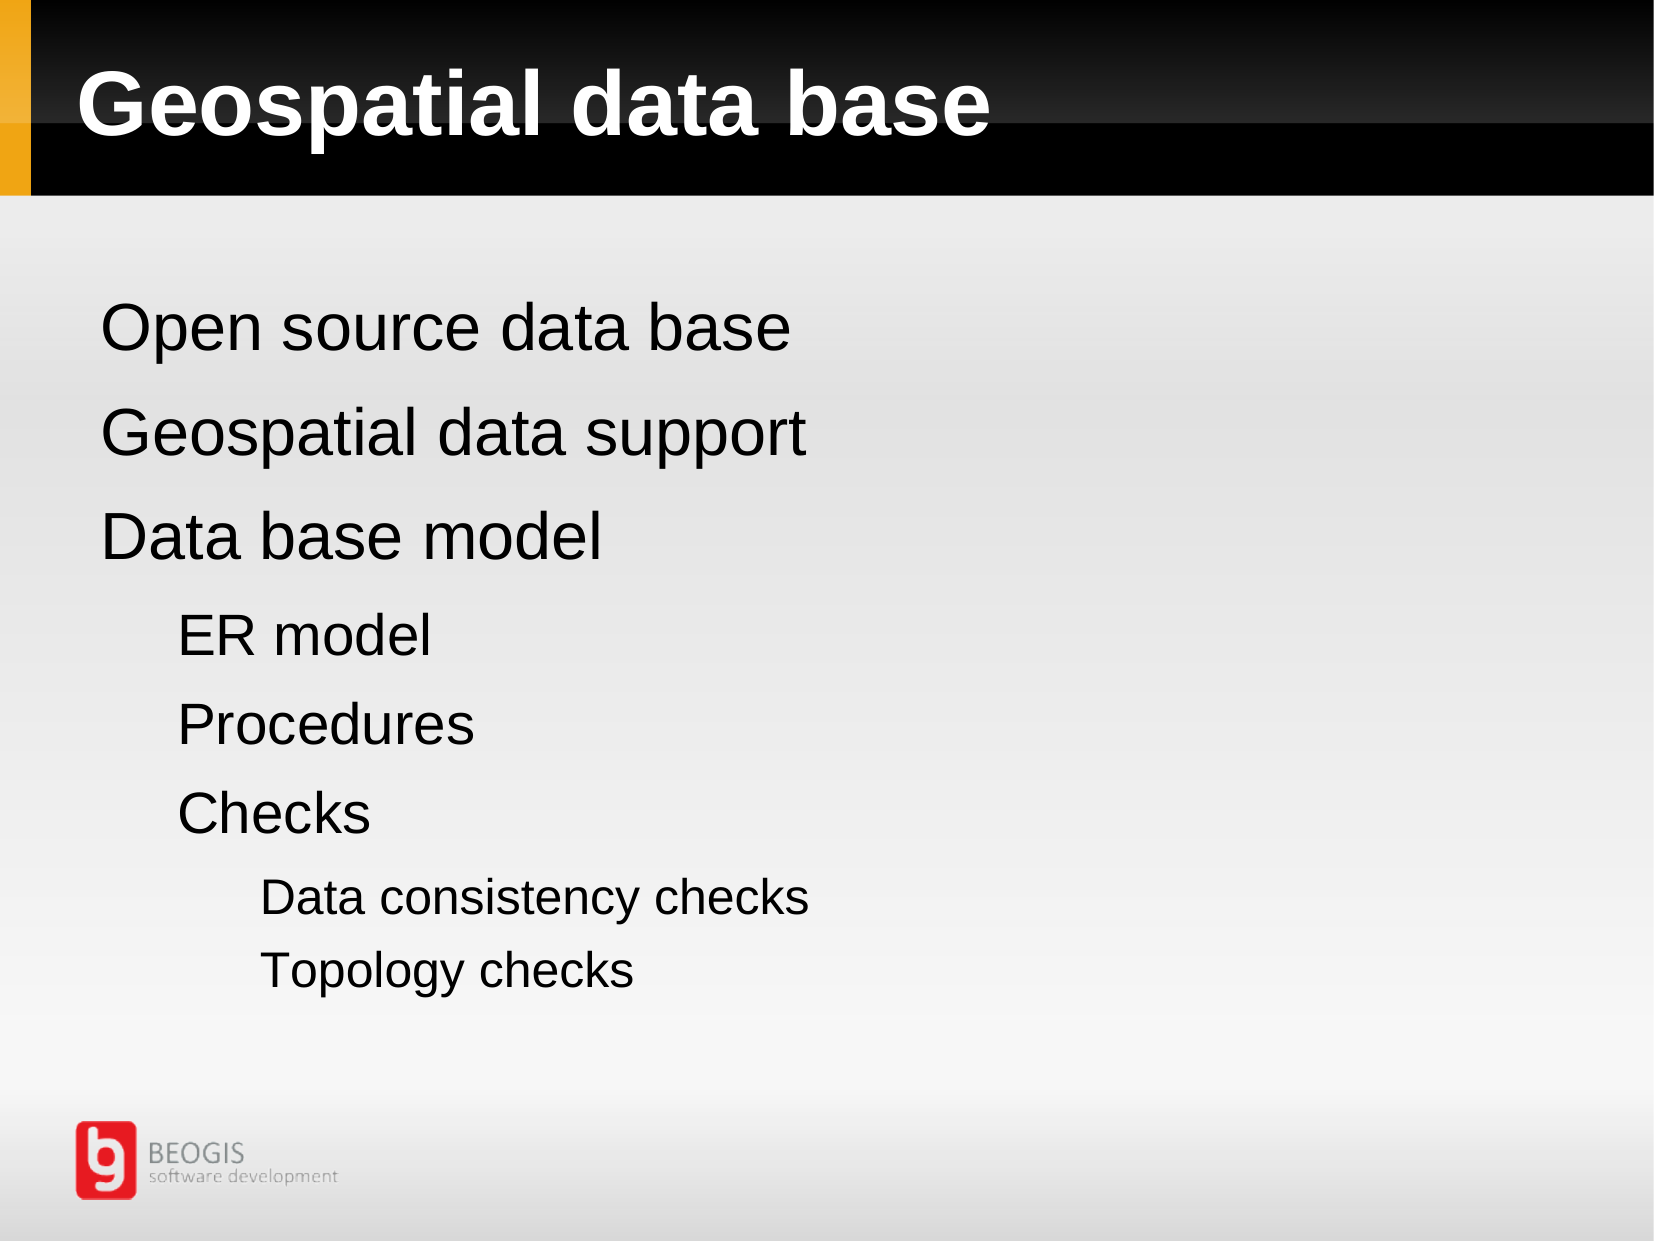

# Geospatial data base
Open source data base
Geospatial data support
Data base model
ER model
Procedures
Checks
Data consistency checks
Topology checks